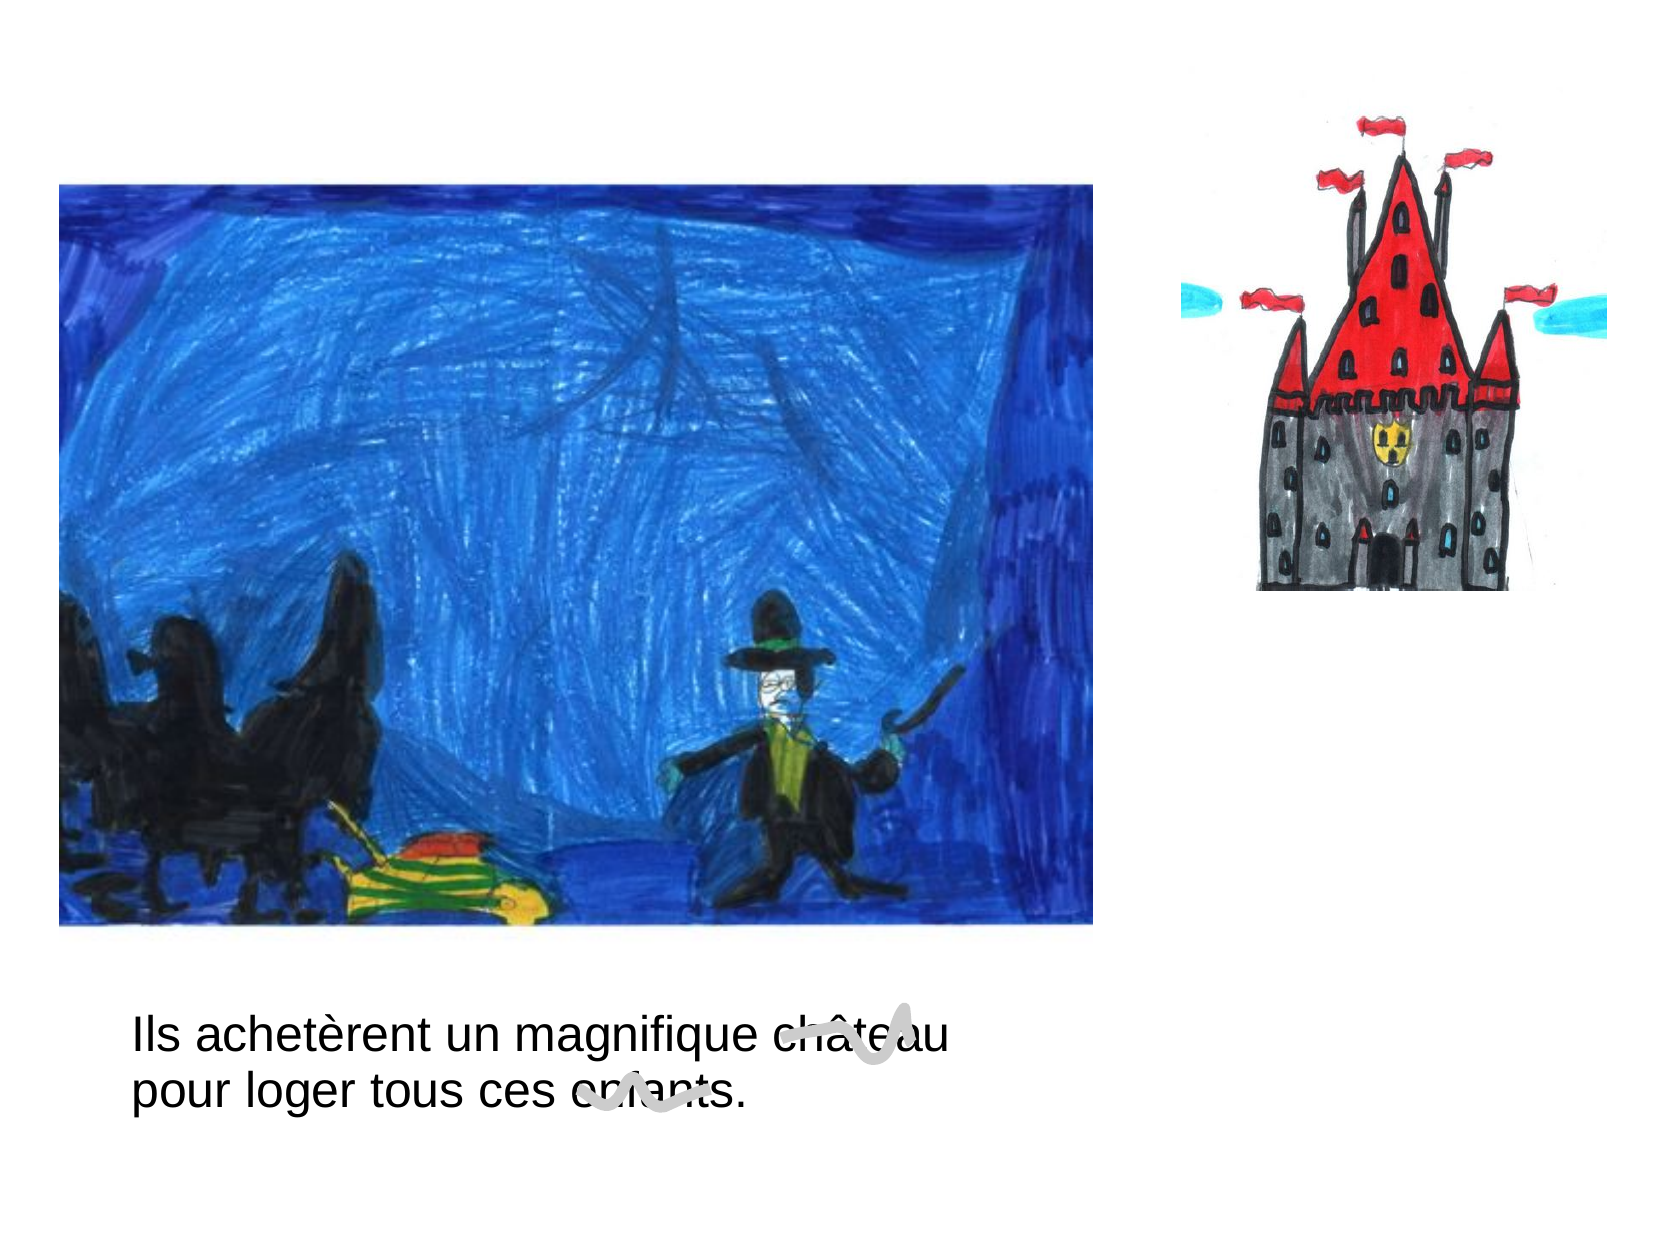

Ils achetèrent un magnifique château
pour loger tous ces enfants.